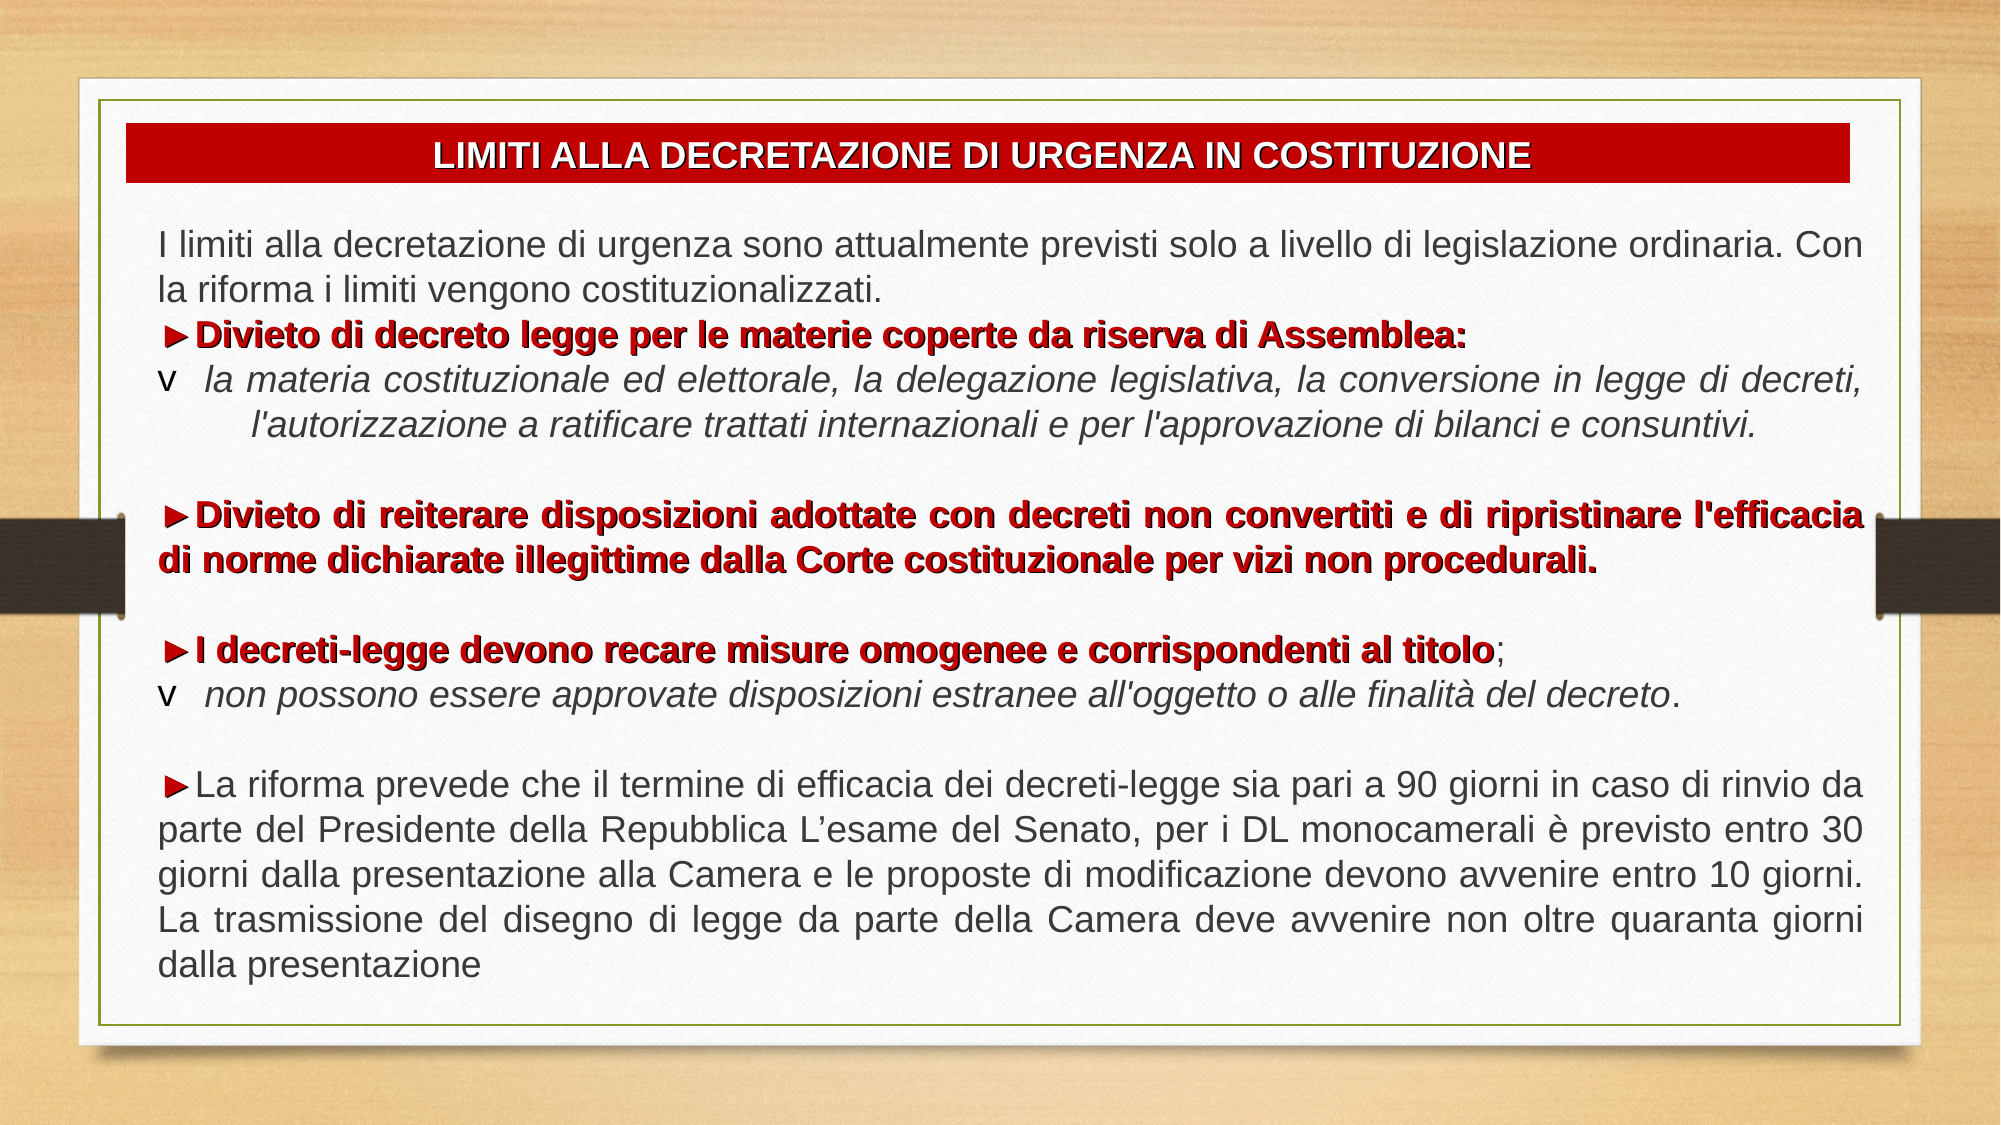

LIMITI ALLA DECRETAZIONE DI URGENZA IN COSTITUZIONE
I limiti alla decretazione di urgenza sono attualmente previsti solo a livello di legislazione ordinaria. Con la riforma i limiti vengono costituzionalizzati.
►Divieto di decreto legge per le materie coperte da riserva di Assemblea:
la materia costituzionale ed elettorale, la delegazione legislativa, la conversione in legge di decreti, l'autorizzazione a ratificare trattati internazionali e per l'approvazione di bilanci e consuntivi.
►Divieto di reiterare disposizioni adottate con decreti non convertiti e di ripristinare l'efficacia di norme dichiarate illegittime dalla Corte costituzionale per vizi non procedurali.
►I decreti-legge devono recare misure omogenee e corrispondenti al titolo;
non possono essere approvate disposizioni estranee all'oggetto o alle finalità del decreto.
►La riforma prevede che il termine di efficacia dei decreti-legge sia pari a 90 giorni in caso di rinvio da parte del Presidente della Repubblica L’esame del Senato, per i DL monocamerali è previsto entro 30 giorni dalla presentazione alla Camera e le proposte di modificazione devono avvenire entro 10 giorni. La trasmissione del disegno di legge da parte della Camera deve avvenire non oltre quaranta giorni dalla presentazione